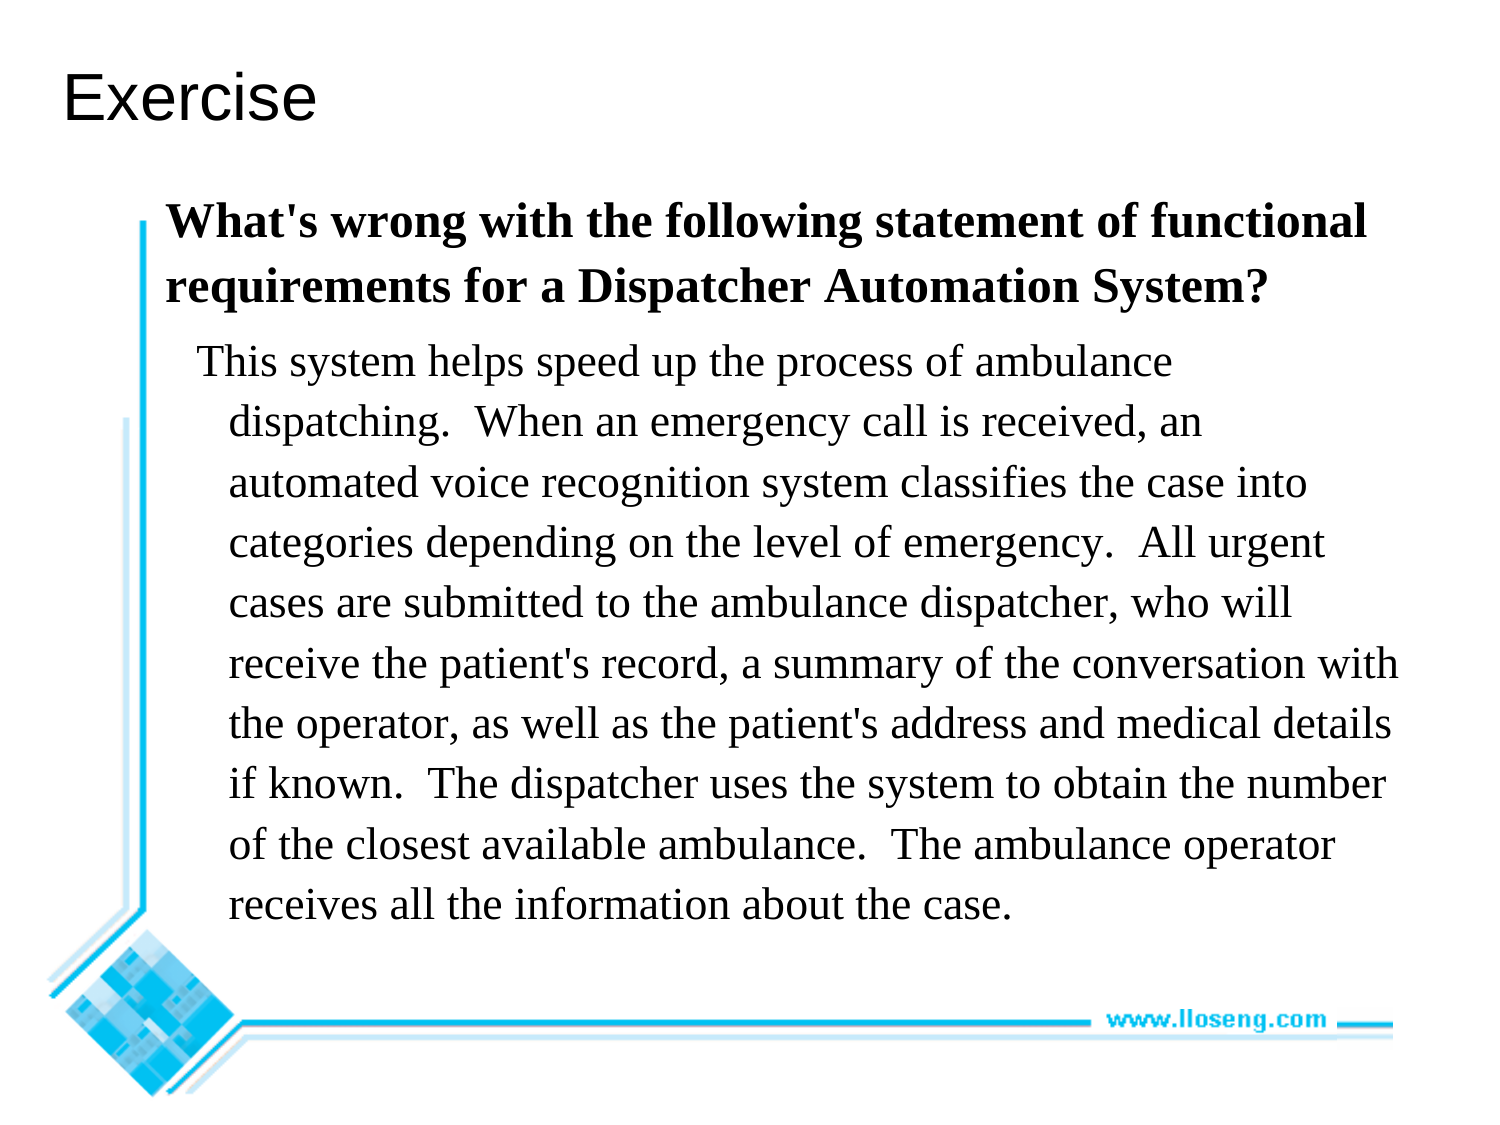

# Exercise
What's wrong with the following statement of functional requirements for a Dispatcher Automation System?
This system helps speed up the process of ambulance dispatching. When an emergency call is received, an automated voice recognition system classifies the case into categories depending on the level of emergency. All urgent cases are submitted to the ambulance dispatcher, who will receive the patient's record, a summary of the conversation with the operator, as well as the patient's address and medical details if known. The dispatcher uses the system to obtain the number of the closest available ambulance. The ambulance operator receives all the information about the case.